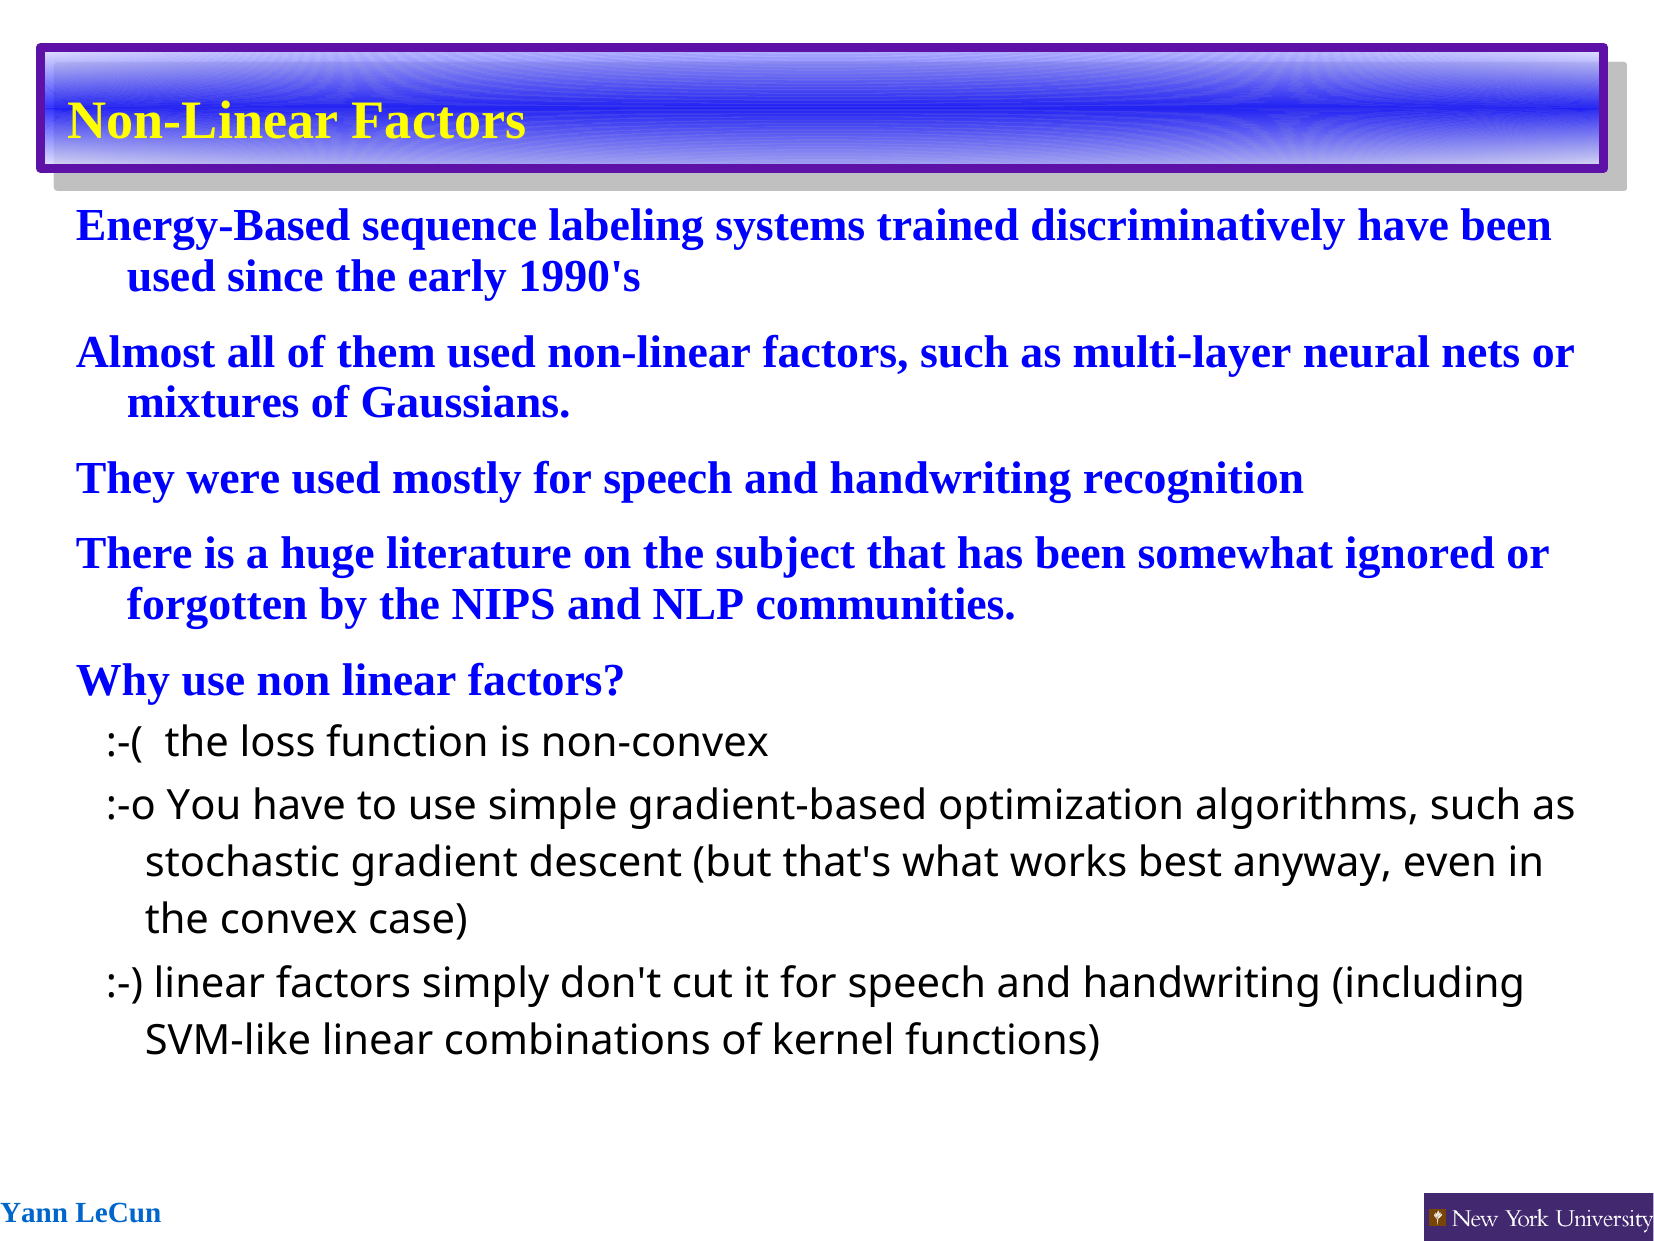

# Non-Linear Factors
Energy-Based sequence labeling systems trained discriminatively have been used since the early 1990's
Almost all of them used non-linear factors, such as multi-layer neural nets or mixtures of Gaussians.
They were used mostly for speech and handwriting recognition
There is a huge literature on the subject that has been somewhat ignored or forgotten by the NIPS and NLP communities.
Why use non linear factors?
:-( the loss function is non-convex
:-o You have to use simple gradient-based optimization algorithms, such as stochastic gradient descent (but that's what works best anyway, even in the convex case)
:-) linear factors simply don't cut it for speech and handwriting (including SVM-like linear combinations of kernel functions)